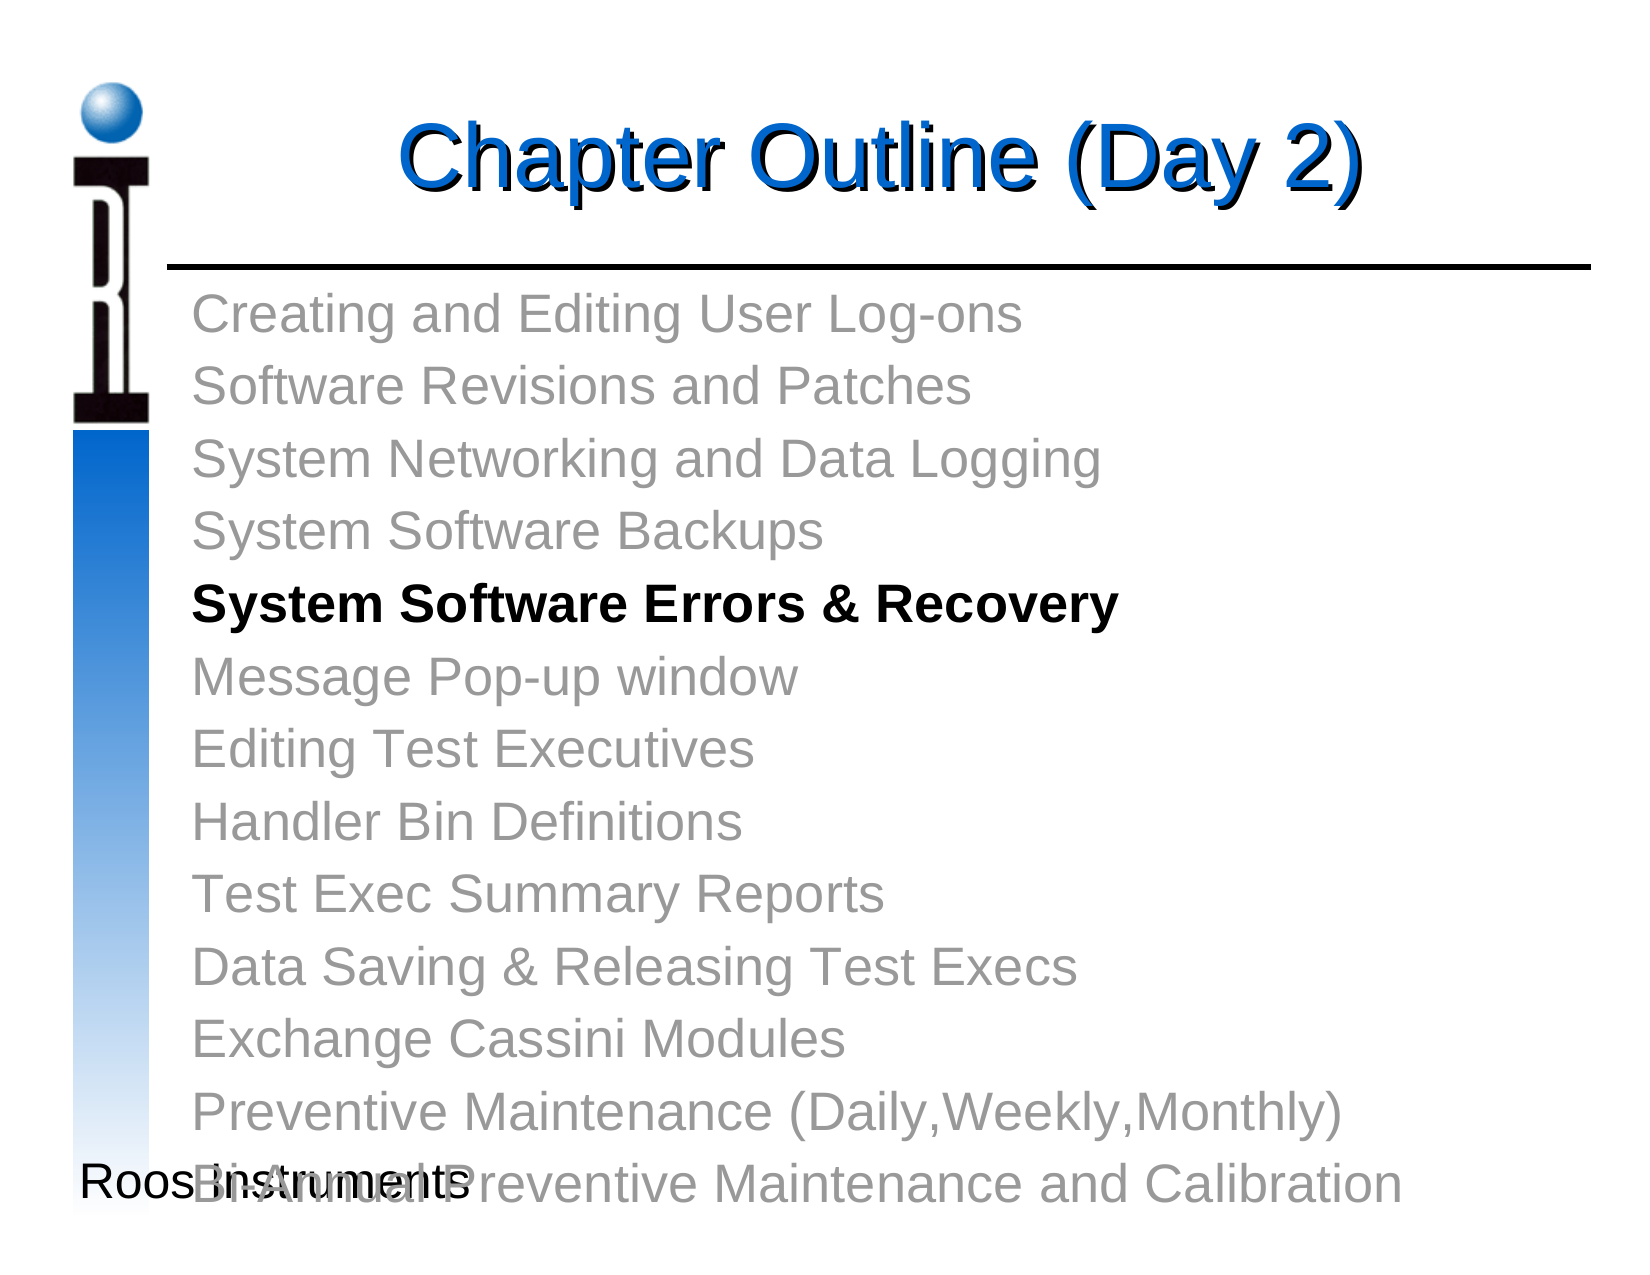

# Chapter Outline (Day 2)
Creating and Editing User Log-ons
Software Revisions and Patches
System Networking and Data Logging
System Software Backups
System Software Errors & Recovery
Message Pop-up window
Editing Test Executives
Handler Bin Definitions
Test Exec Summary Reports
Data Saving & Releasing Test Execs
Exchange Cassini Modules
Preventive Maintenance (Daily,Weekly,Monthly)
Bi-Annual Preventive Maintenance and Calibration